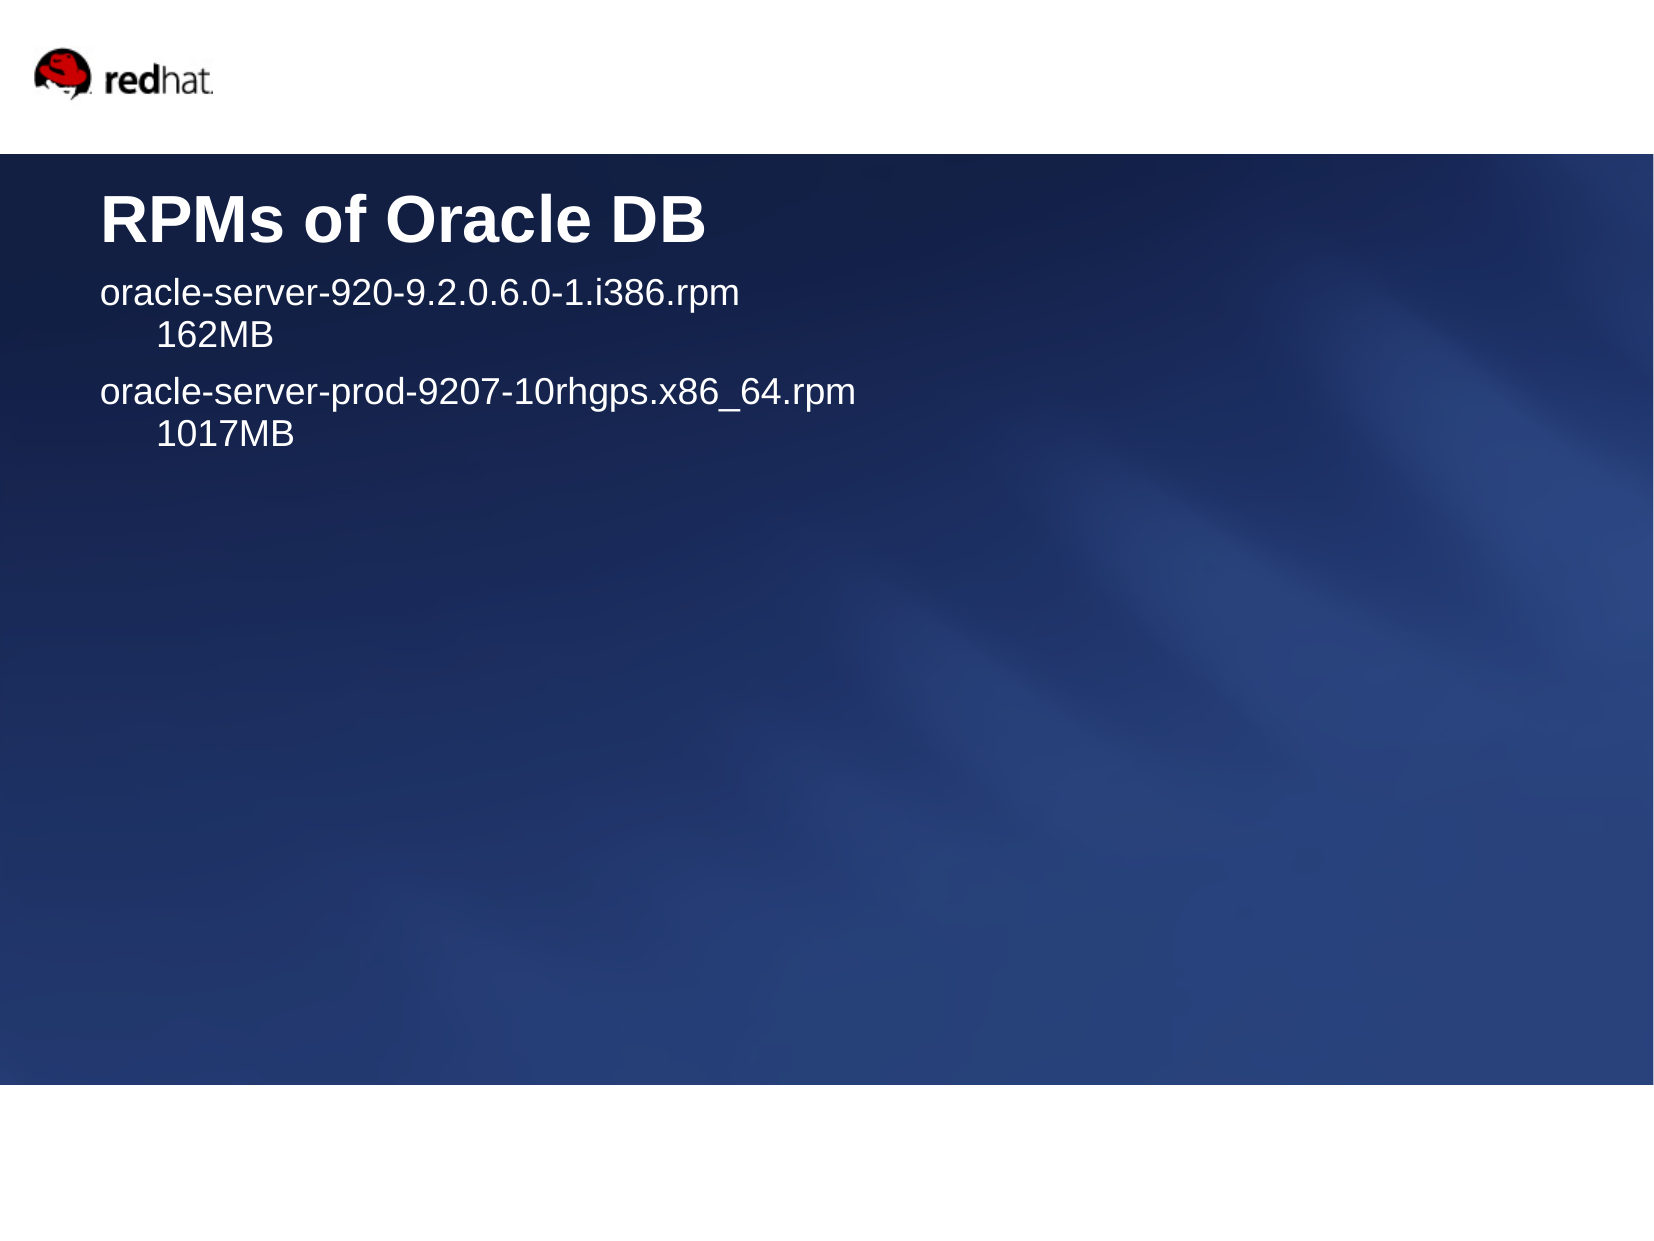

# RPMs of Oracle DB
oracle-server-920-9.2.0.6.0-1.i386.rpm
162MB
oracle-server-prod-9207-10rhgps.x86_64.rpm
1017MB